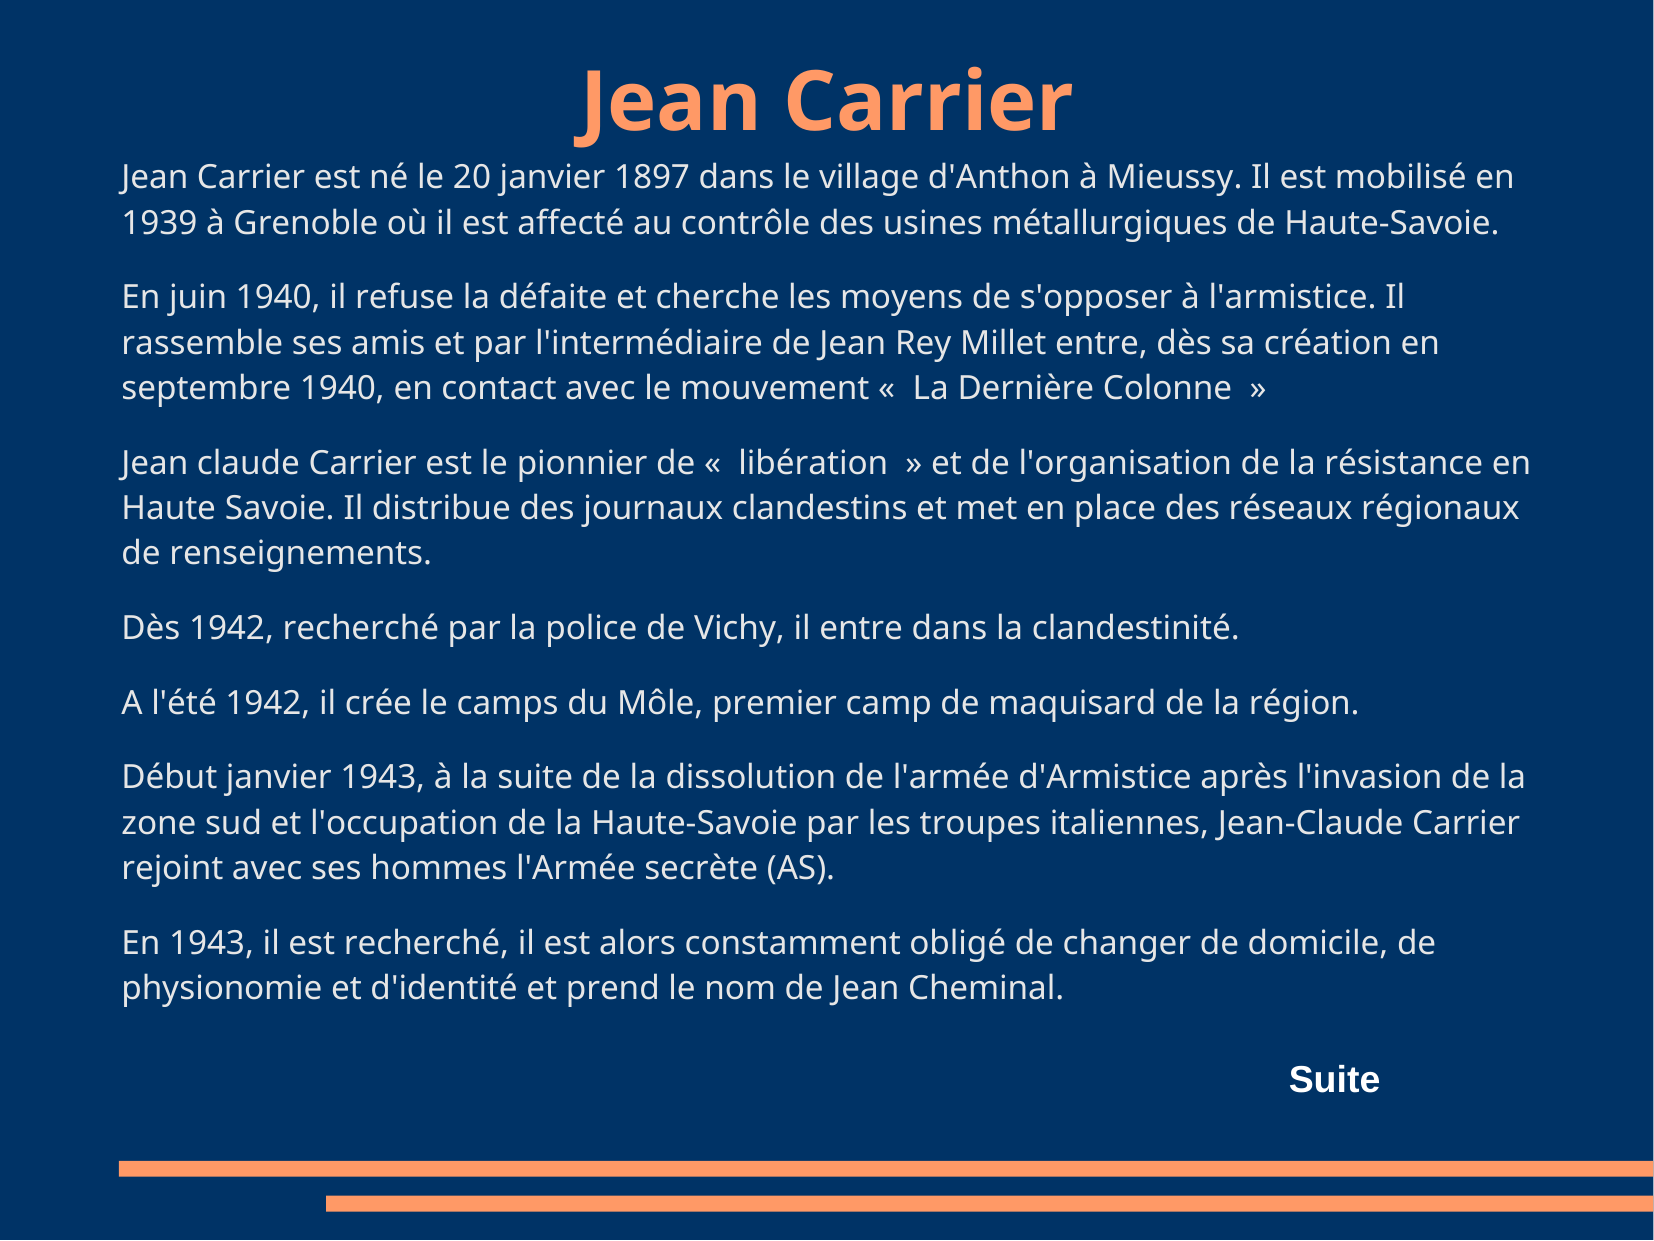

# Jean Carrier
Jean Carrier est né le 20 janvier 1897 dans le village d'Anthon à Mieussy. Il est mobilisé en 1939 à Grenoble où il est affecté au contrôle des usines métallurgiques de Haute-Savoie.
En juin 1940, il refuse la défaite et cherche les moyens de s'opposer à l'armistice. Il rassemble ses amis et par l'intermédiaire de Jean Rey Millet entre, dès sa création en septembre 1940, en contact avec le mouvement «  La Dernière Colonne  »
Jean claude Carrier est le pionnier de «  libération  » et de l'organisation de la résistance en Haute Savoie. Il distribue des journaux clandestins et met en place des réseaux régionaux de renseignements.
Dès 1942, recherché par la police de Vichy, il entre dans la clandestinité.
A l'été 1942, il crée le camps du Môle, premier camp de maquisard de la région.
Début janvier 1943, à la suite de la dissolution de l'armée d'Armistice après l'invasion de la zone sud et l'occupation de la Haute-Savoie par les troupes italiennes, Jean-Claude Carrier rejoint avec ses hommes l'Armée secrète (AS).
En 1943, il est recherché, il est alors constamment obligé de changer de domicile, de physionomie et d'identité et prend le nom de Jean Cheminal.
Suite